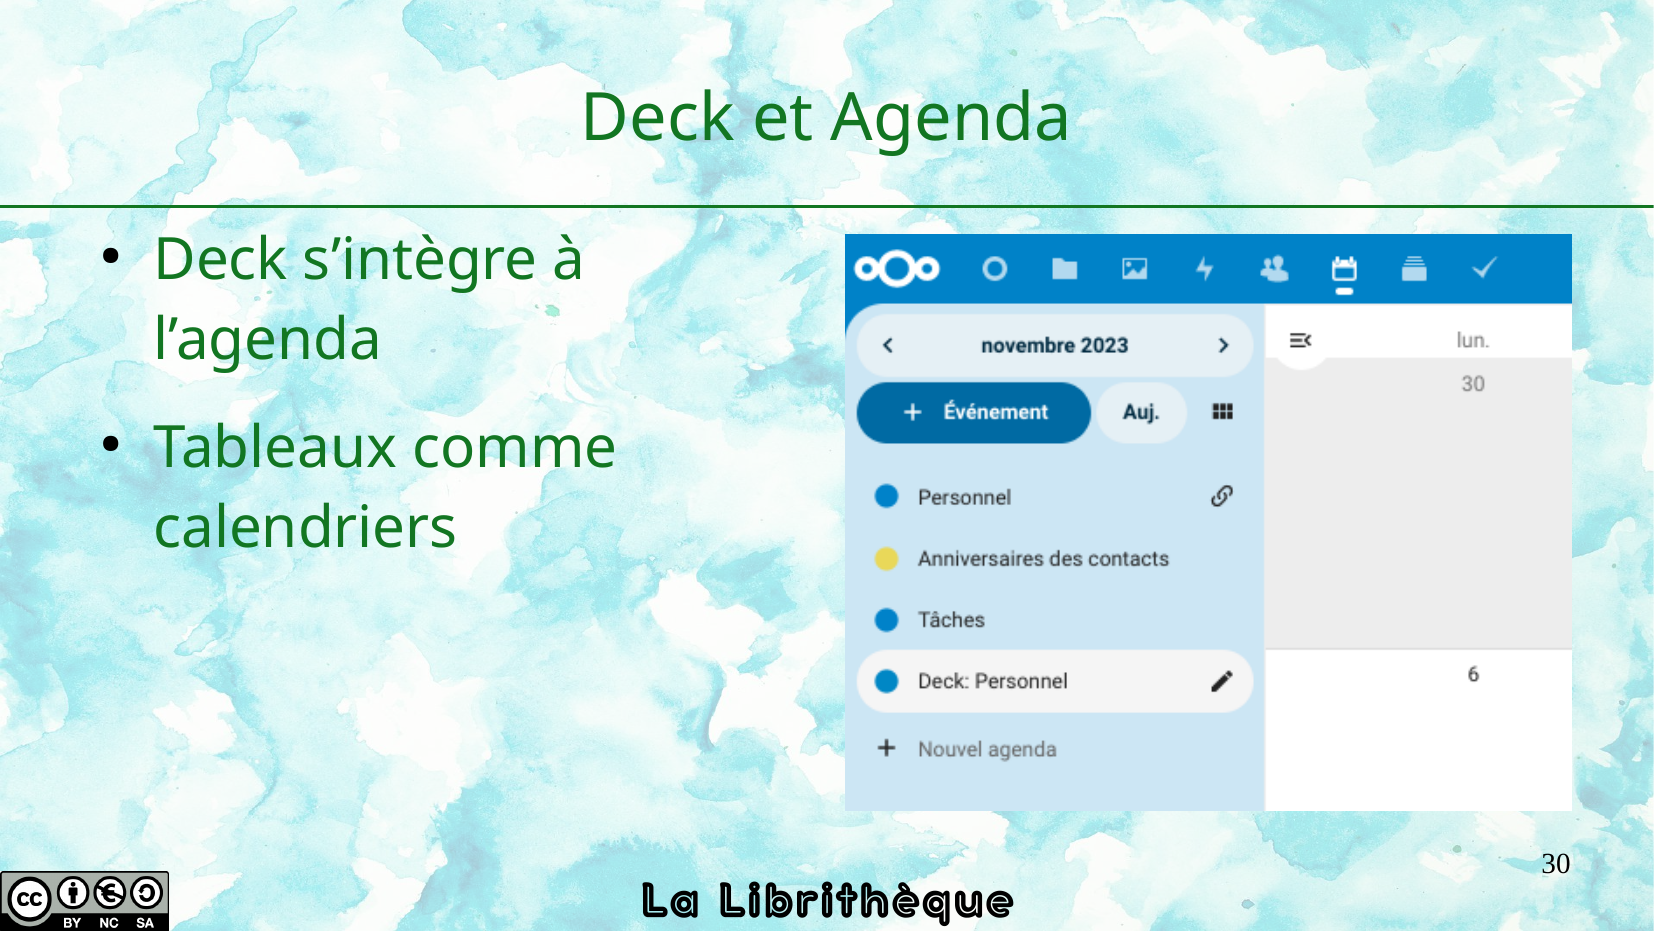

# Deck et Agenda
Deck s’intègre à l’agenda
Tableaux comme calendriers
30